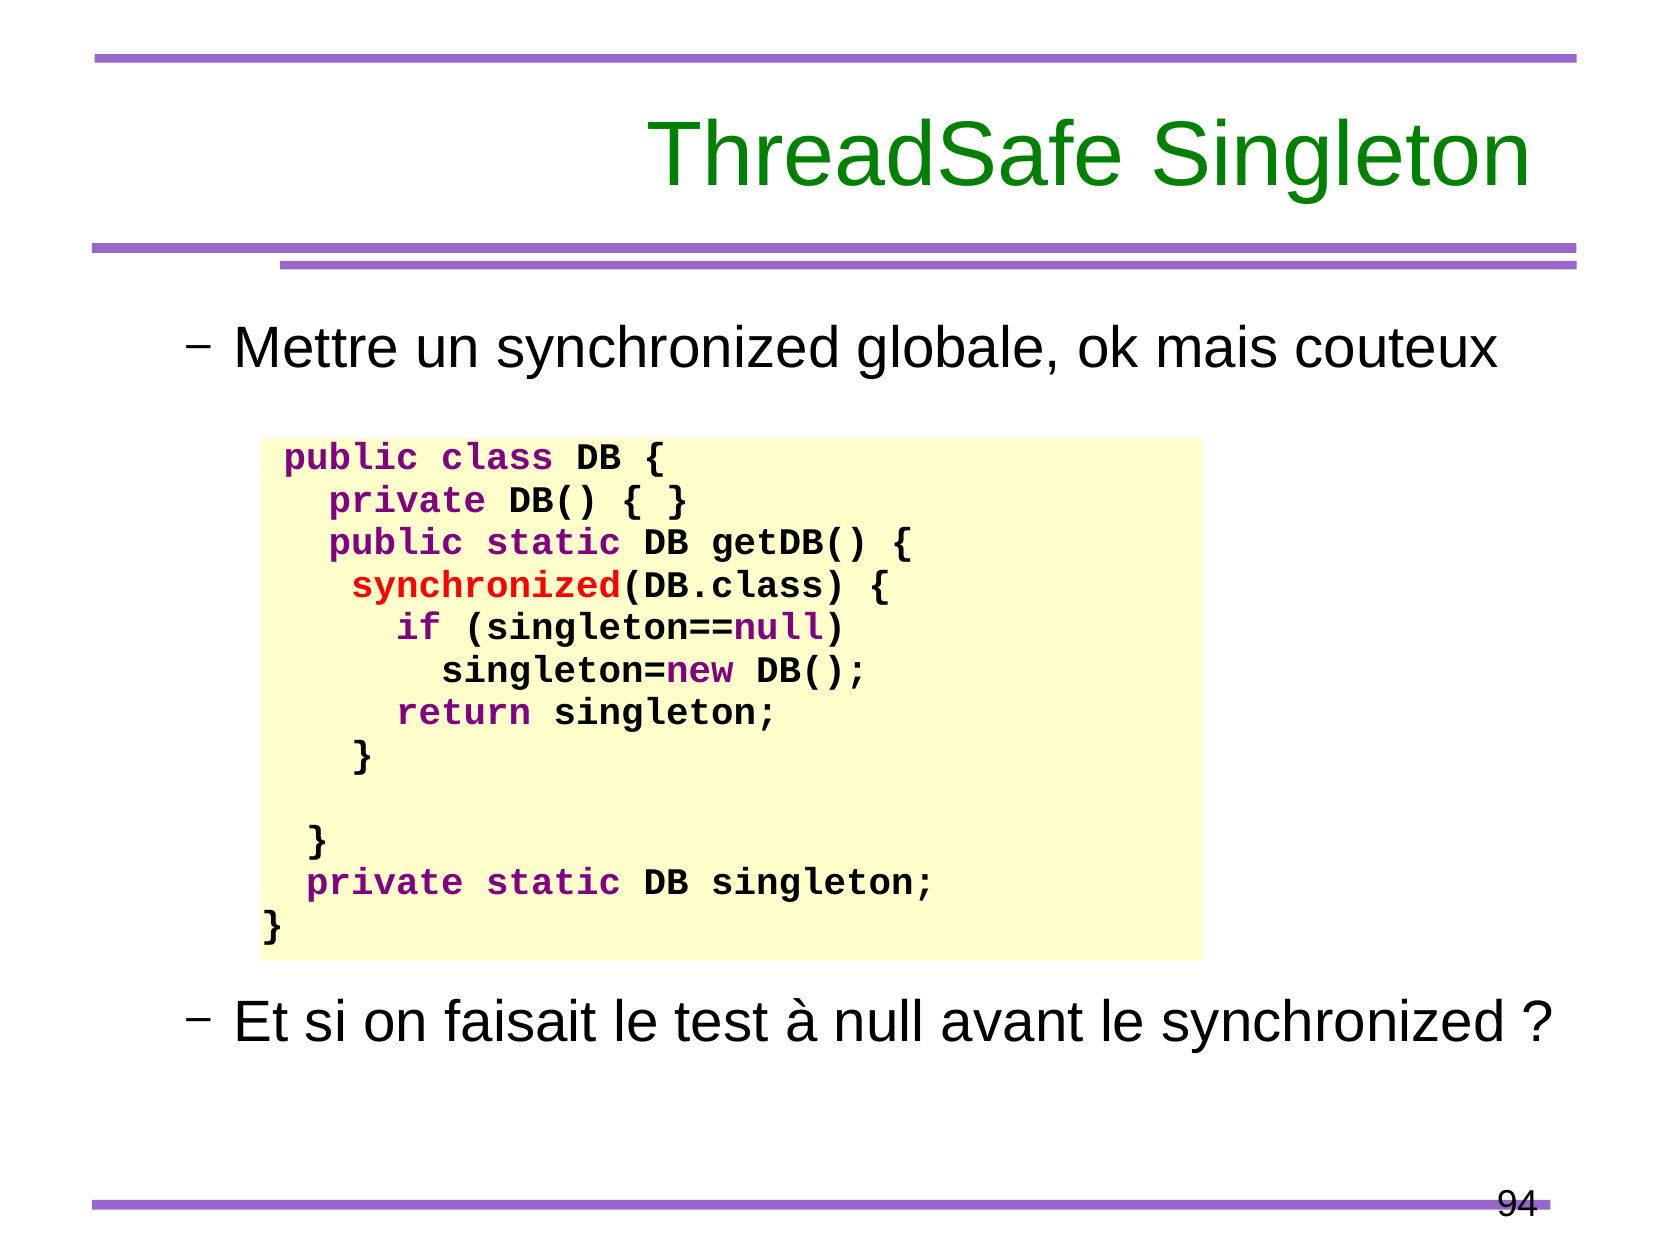

# ThreadSafe Singleton
Mettre un synchronized globale, ok mais couteux
Et si on faisait le test à null avant le synchronized ?
 public class DB {
 private DB() { }
 public static DB getDB() {
 synchronized(DB.class) {
 if (singleton==null)
 singleton=new DB();
 return singleton;
 }
 }
 private static DB singleton;
}
}